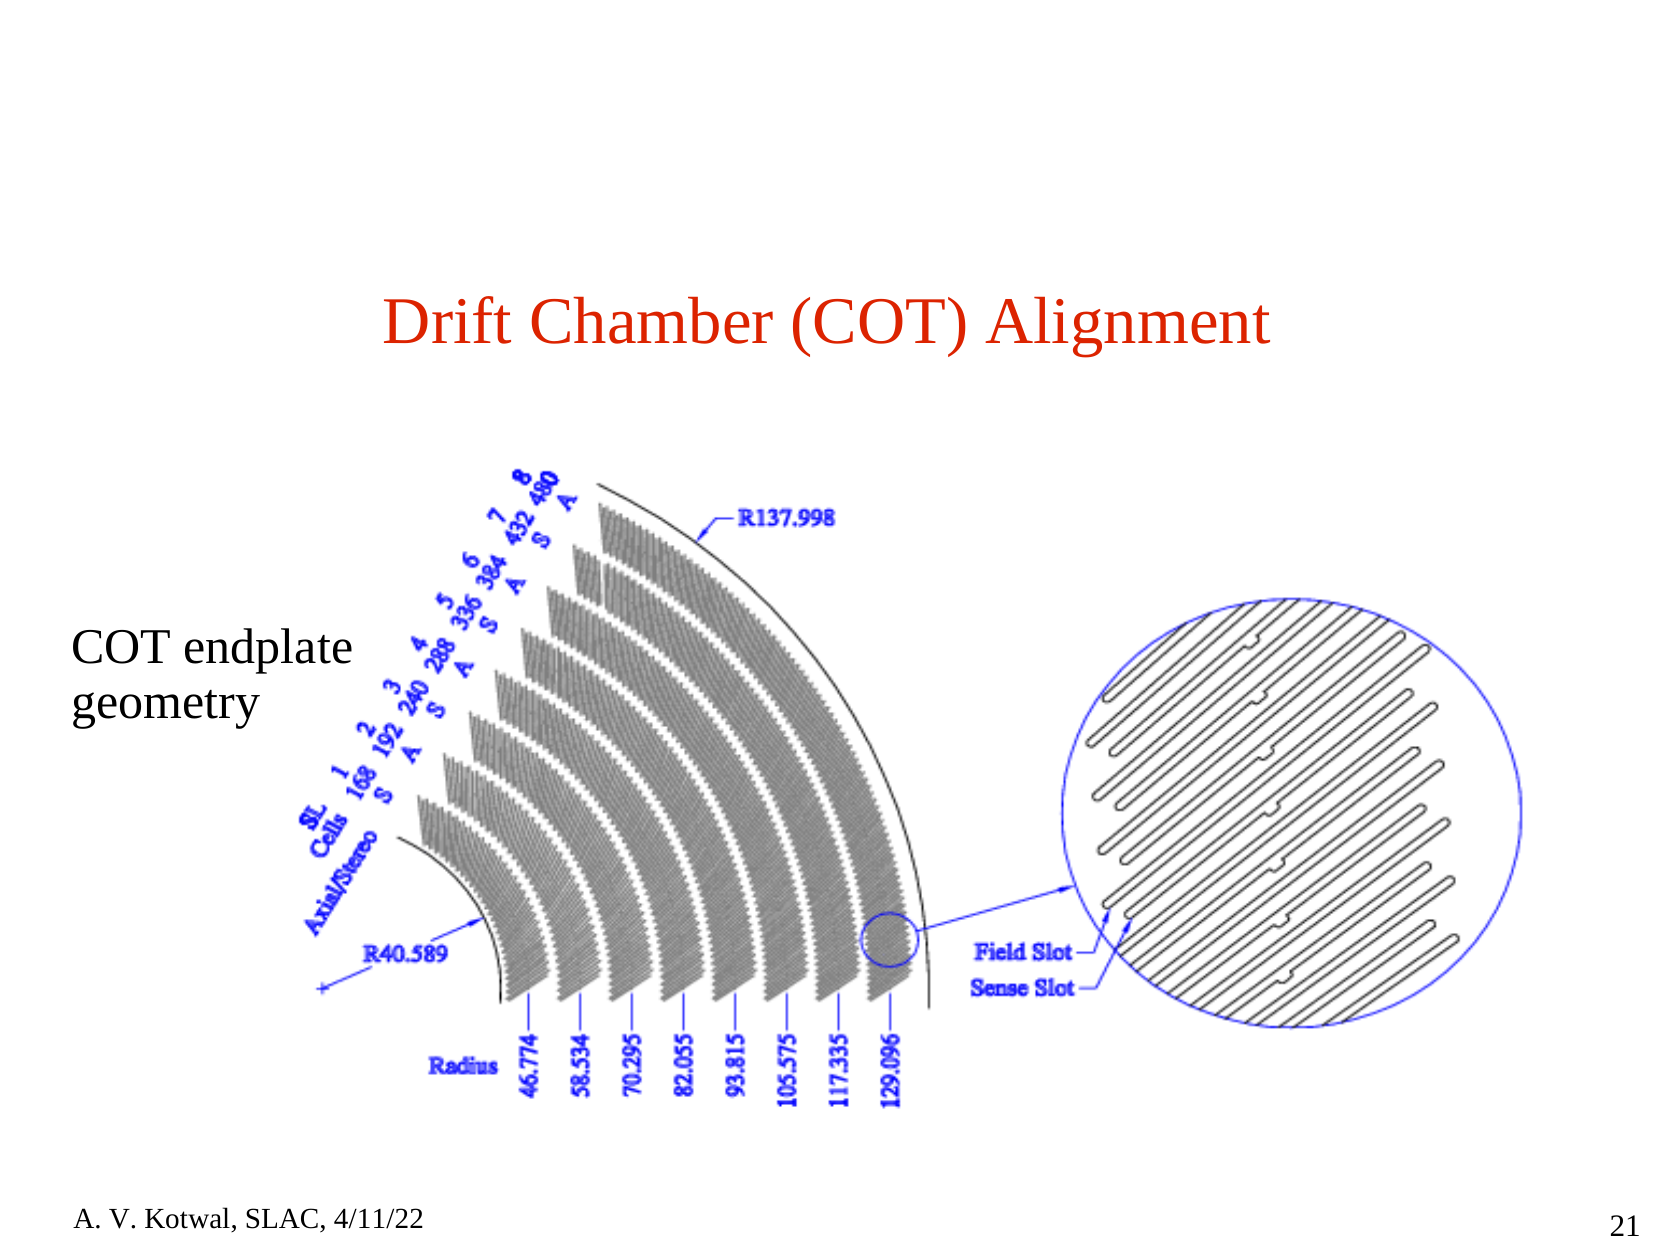

# Drift Chamber (COT) Alignment
COT endplate
geometry
A. V. Kotwal, SLAC, 4/11/22